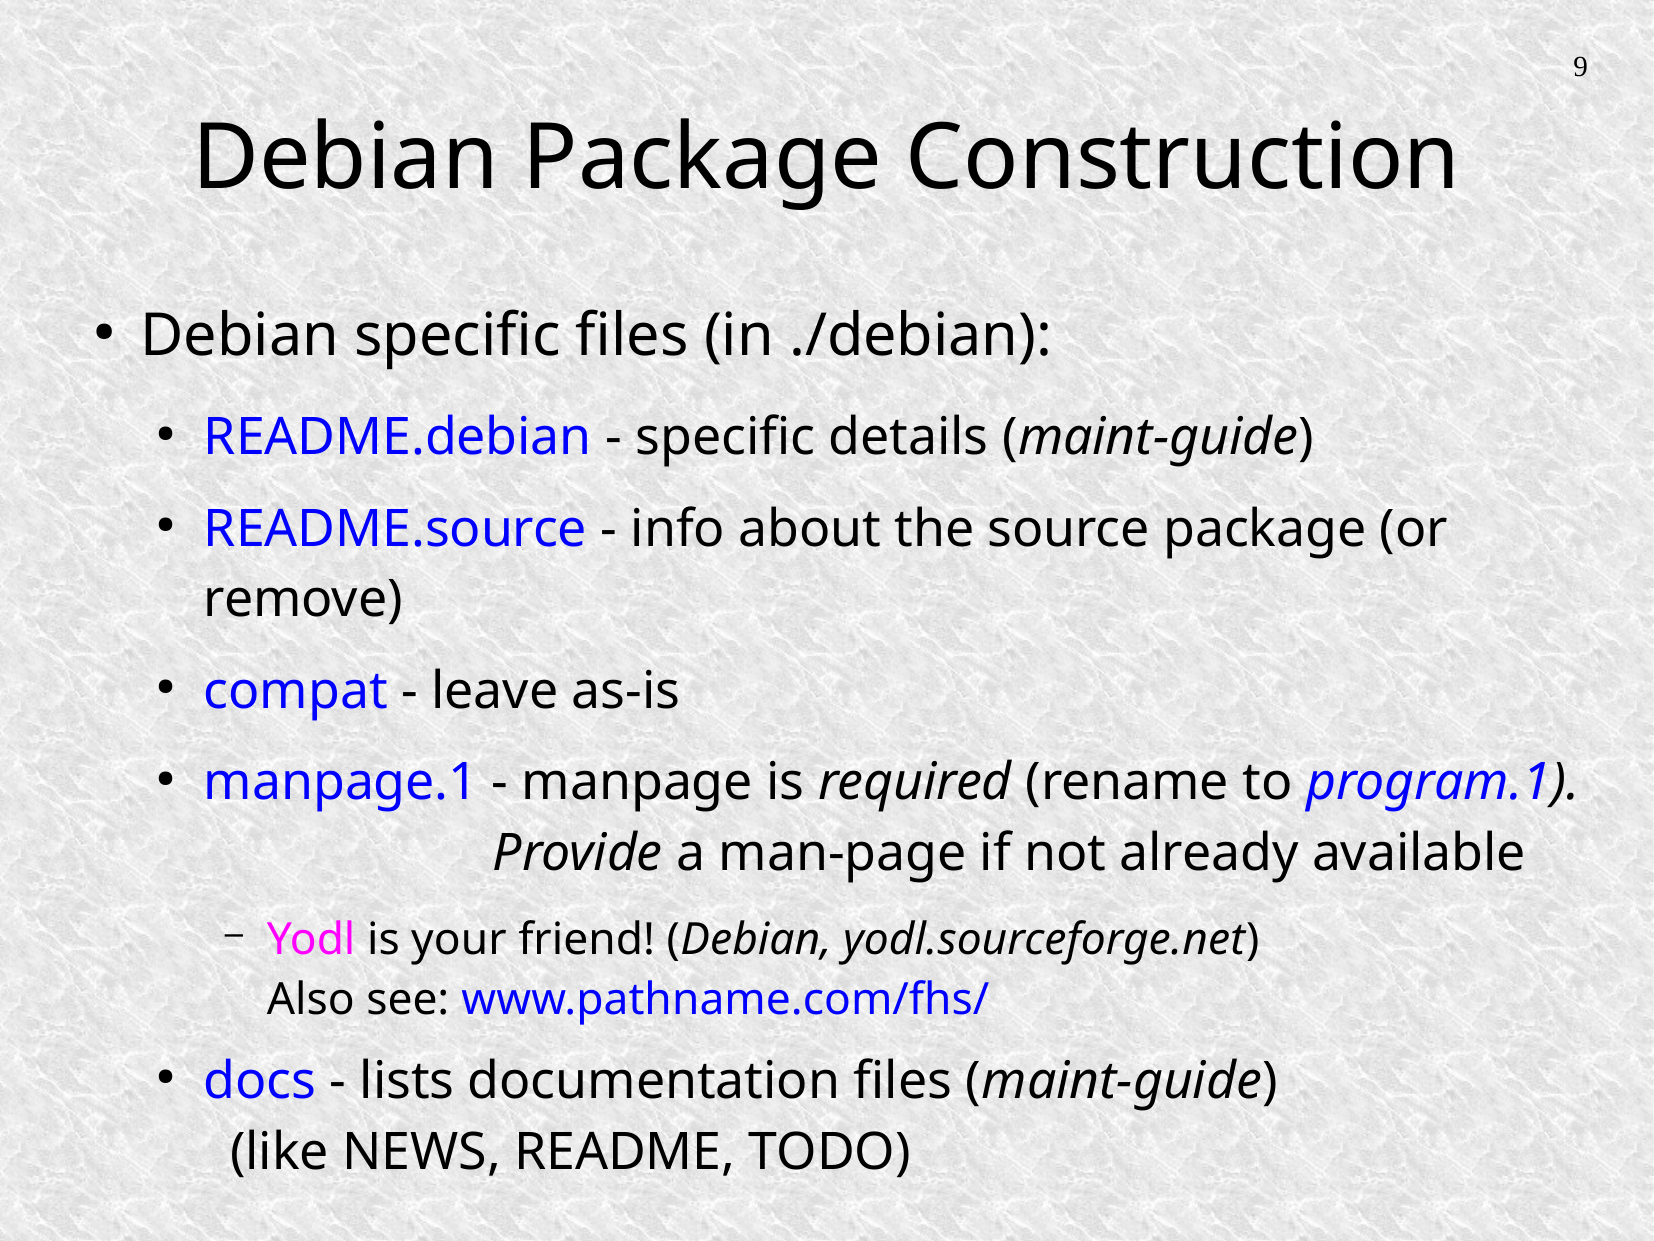

9
# Debian Package Construction
Debian specific files (in ./debian):
README.debian - specific details (maint-guide)
README.source - info about the source package (or remove)
compat - leave as-is
manpage.1 - manpage is required (rename to program.1).
											Provide a man-page if not already available
Yodl is your friend! (Debian, yodl.sourceforge.net)
Also see: www.pathname.com/fhs/
docs - lists documentation files (maint-guide)
	(like NEWS, README, TODO)